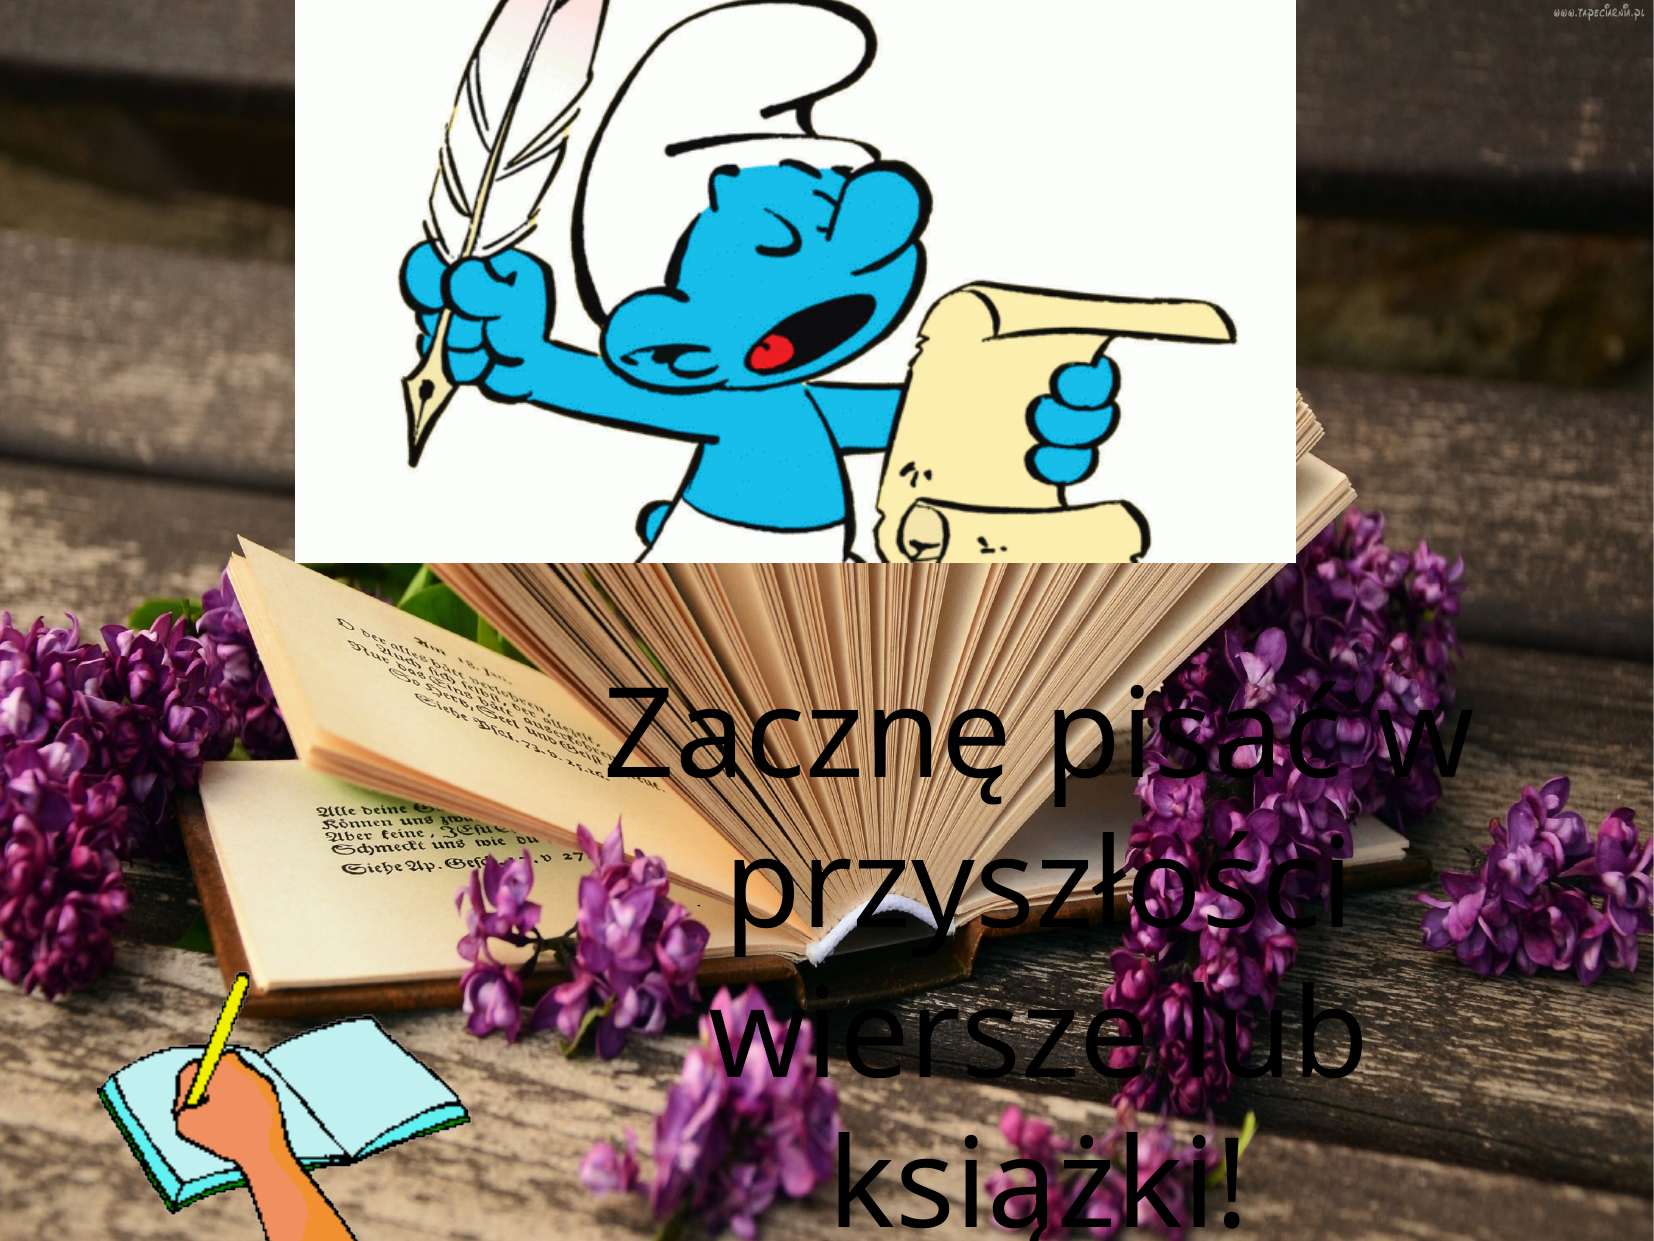

# Zacznę pisać w przyszłości wiersze lub książki!